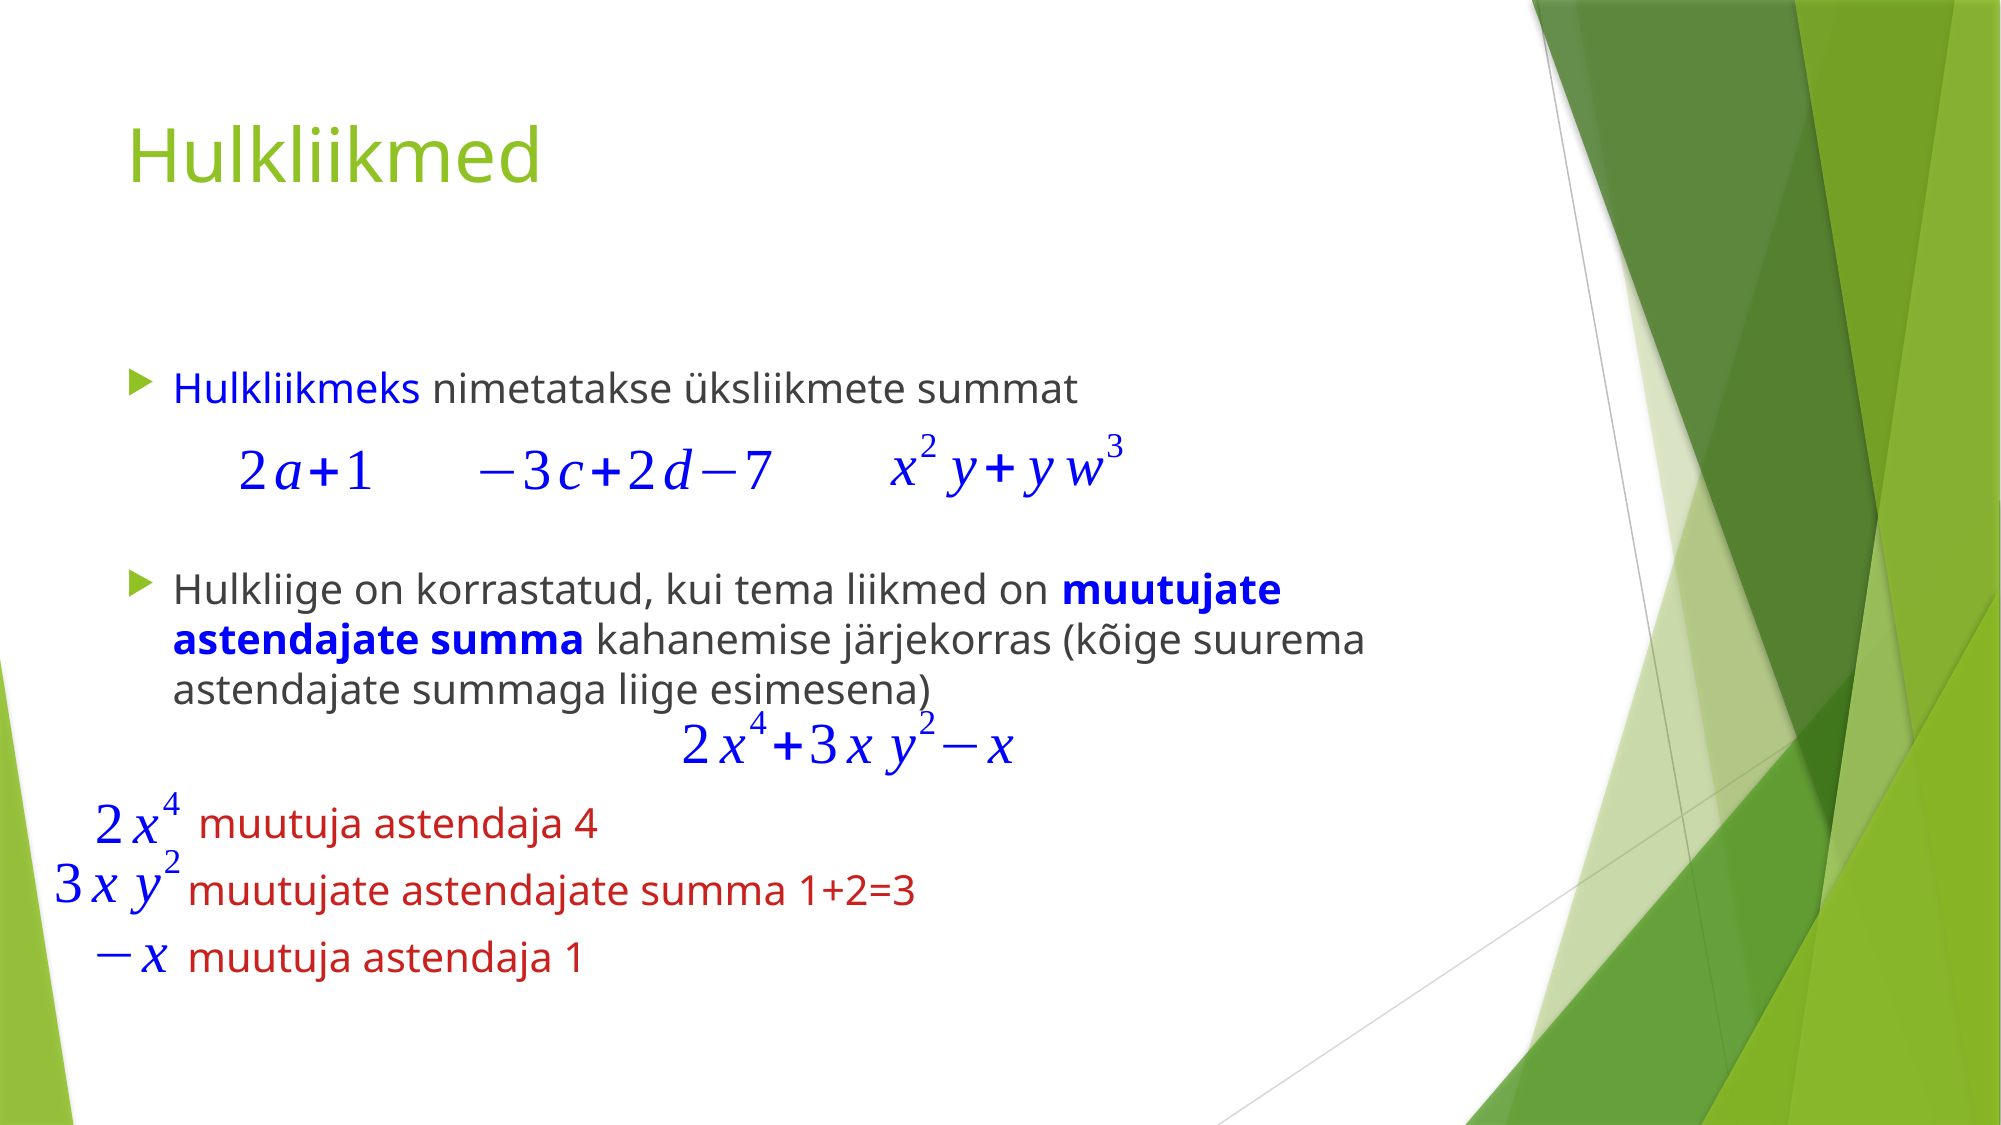

# Hulkliikmed
Hulkliikmeks nimetatakse üksliikmete summat
Hulkliige on korrastatud, kui tema liikmed on muutujate astendajate summa kahanemise järjekorras (kõige suurema astendajate summaga liige esimesena)
	 muutuja astendaja 4
 			muutujate astendajate summa 1+2=3
 	muutuja astendaja 1